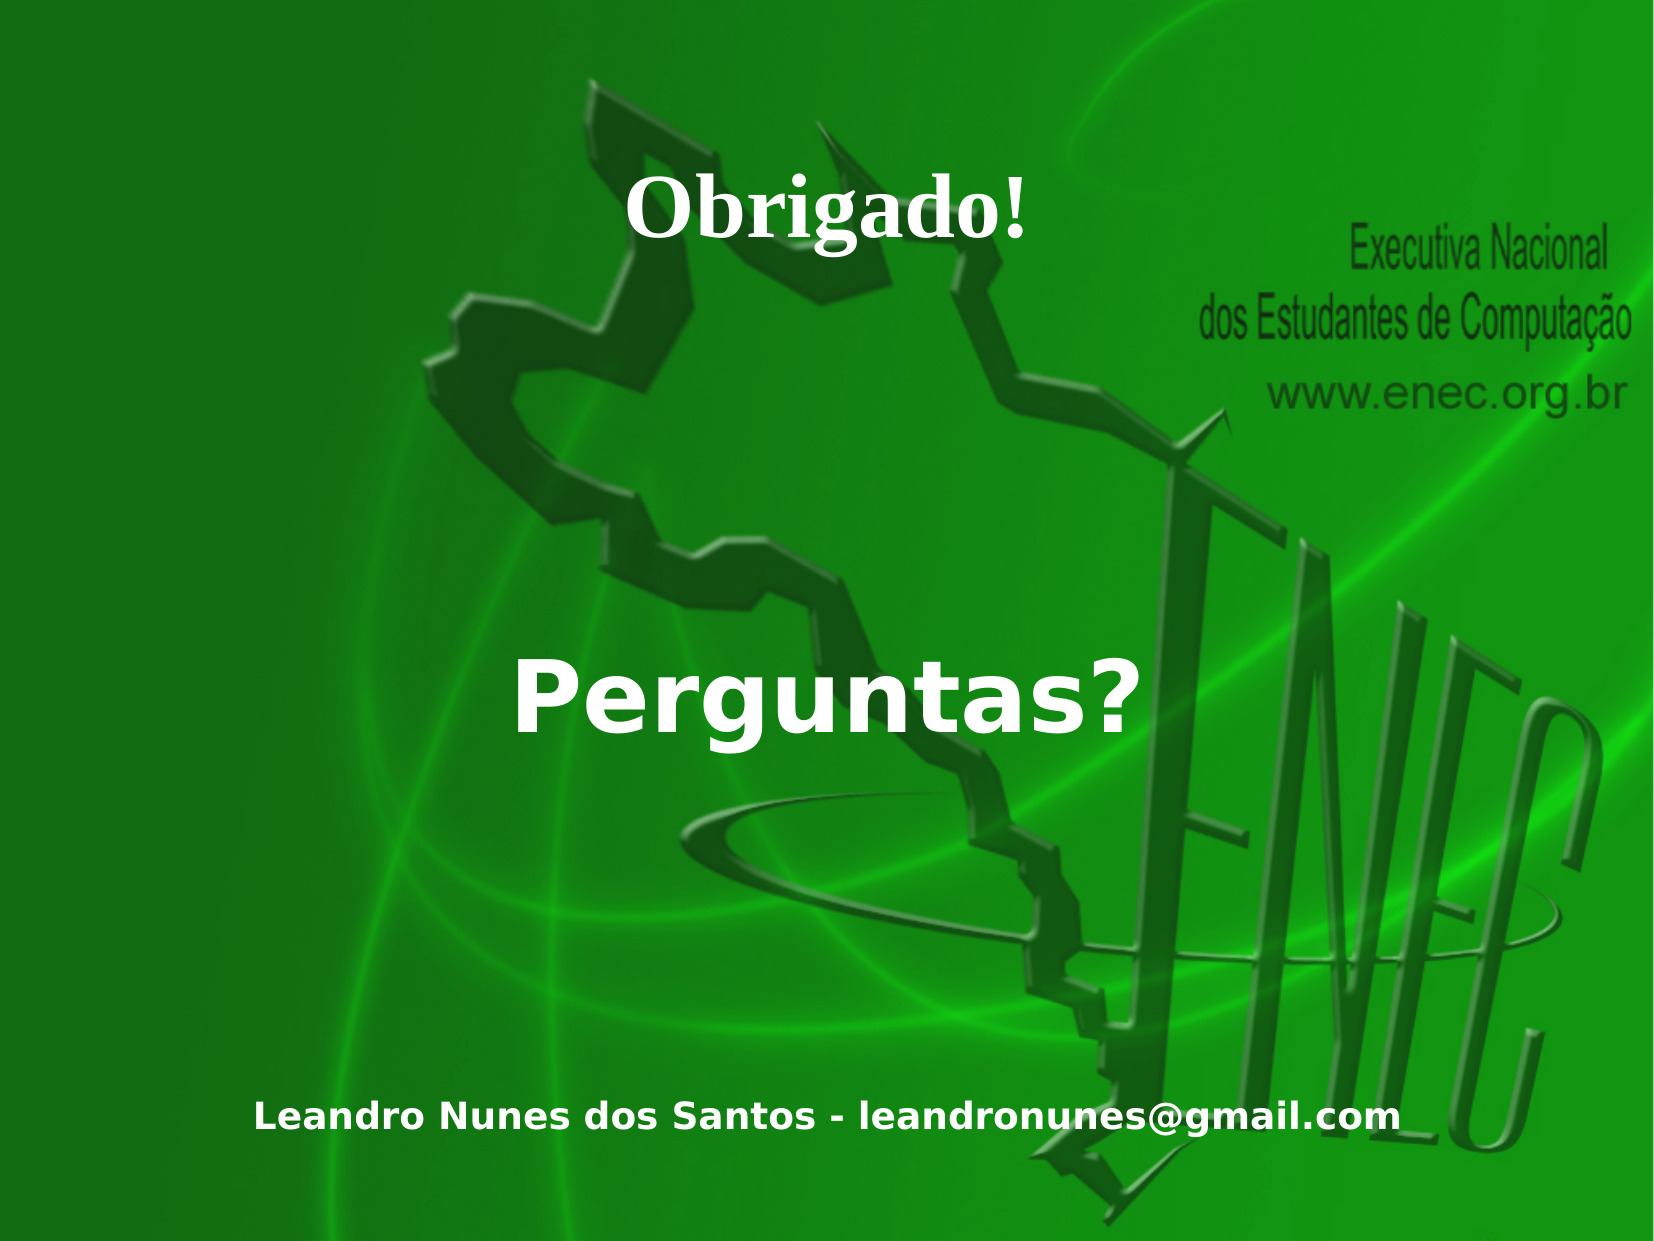

# Obrigado!
Perguntas?
Leandro Nunes dos Santos - leandronunes@gmail.com